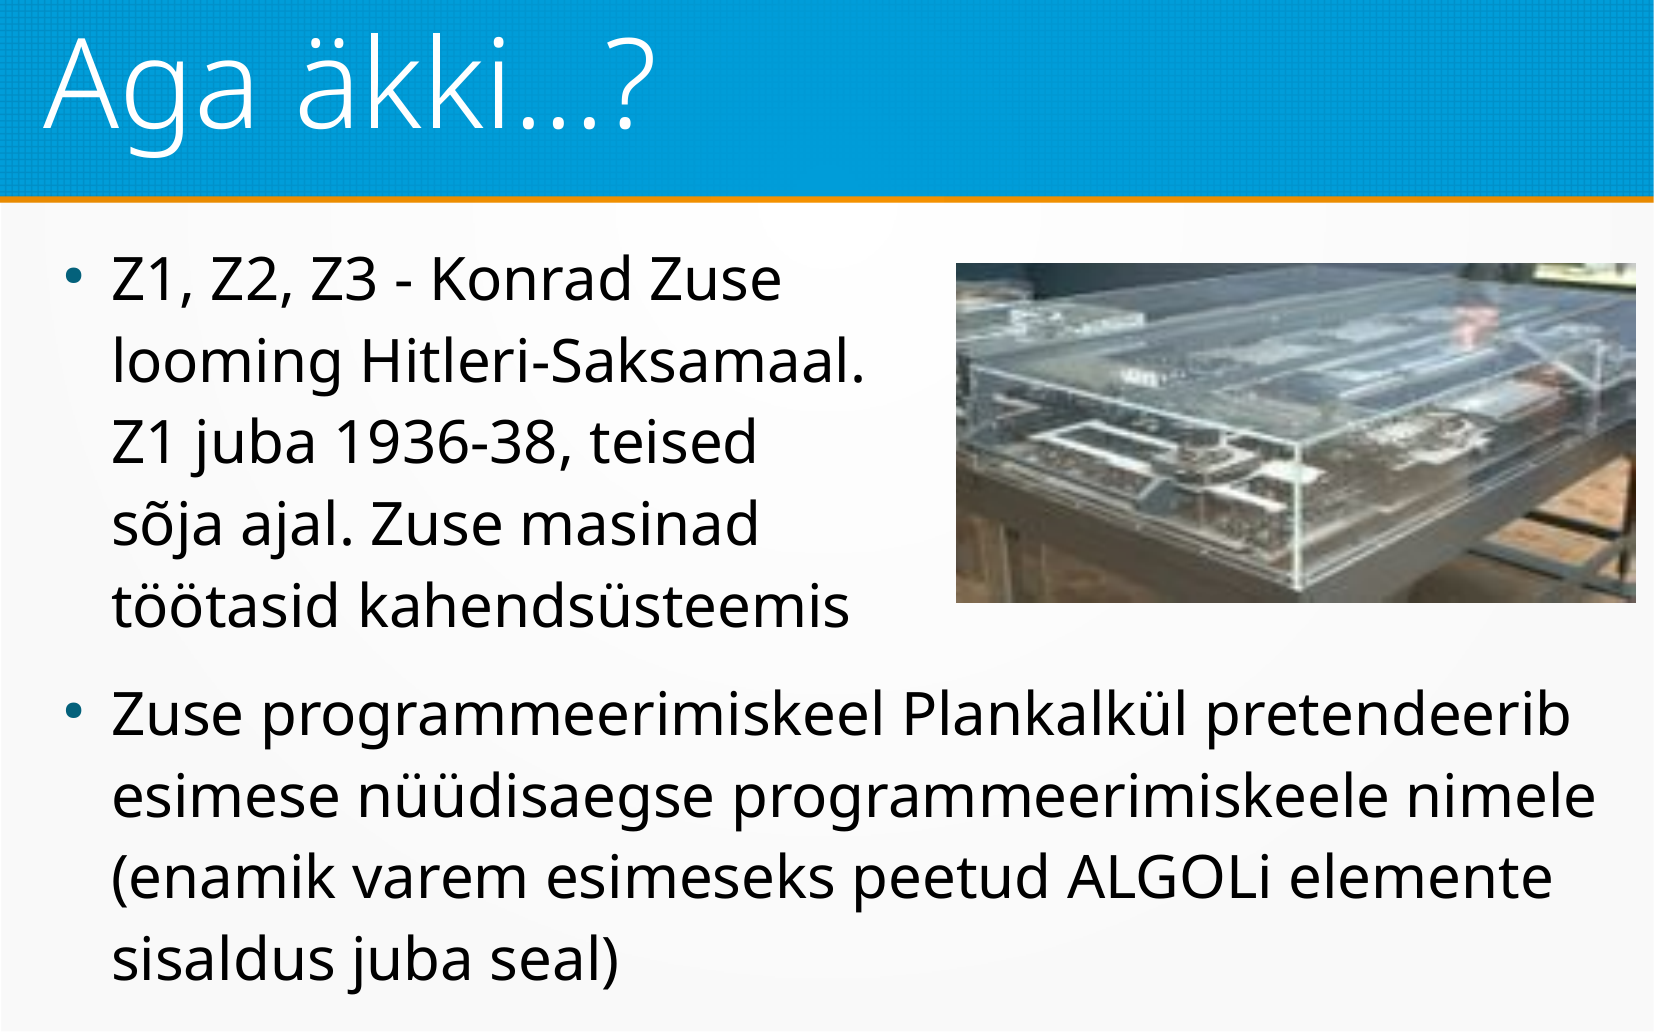

# Aga äkki...?
Z1, Z2, Z3 - Konrad Zuse
looming Hitleri-Saksamaal.
Z1 juba 1936-38, teised
sõja ajal. Zuse masinad
töötasid kahendsüsteemis
Zuse programmeerimiskeel Plankalkül pretendeerib esimese nüüdisaegse programmeerimiskeele nimele (enamik varem esimeseks peetud ALGOLi elemente sisaldus juba seal)